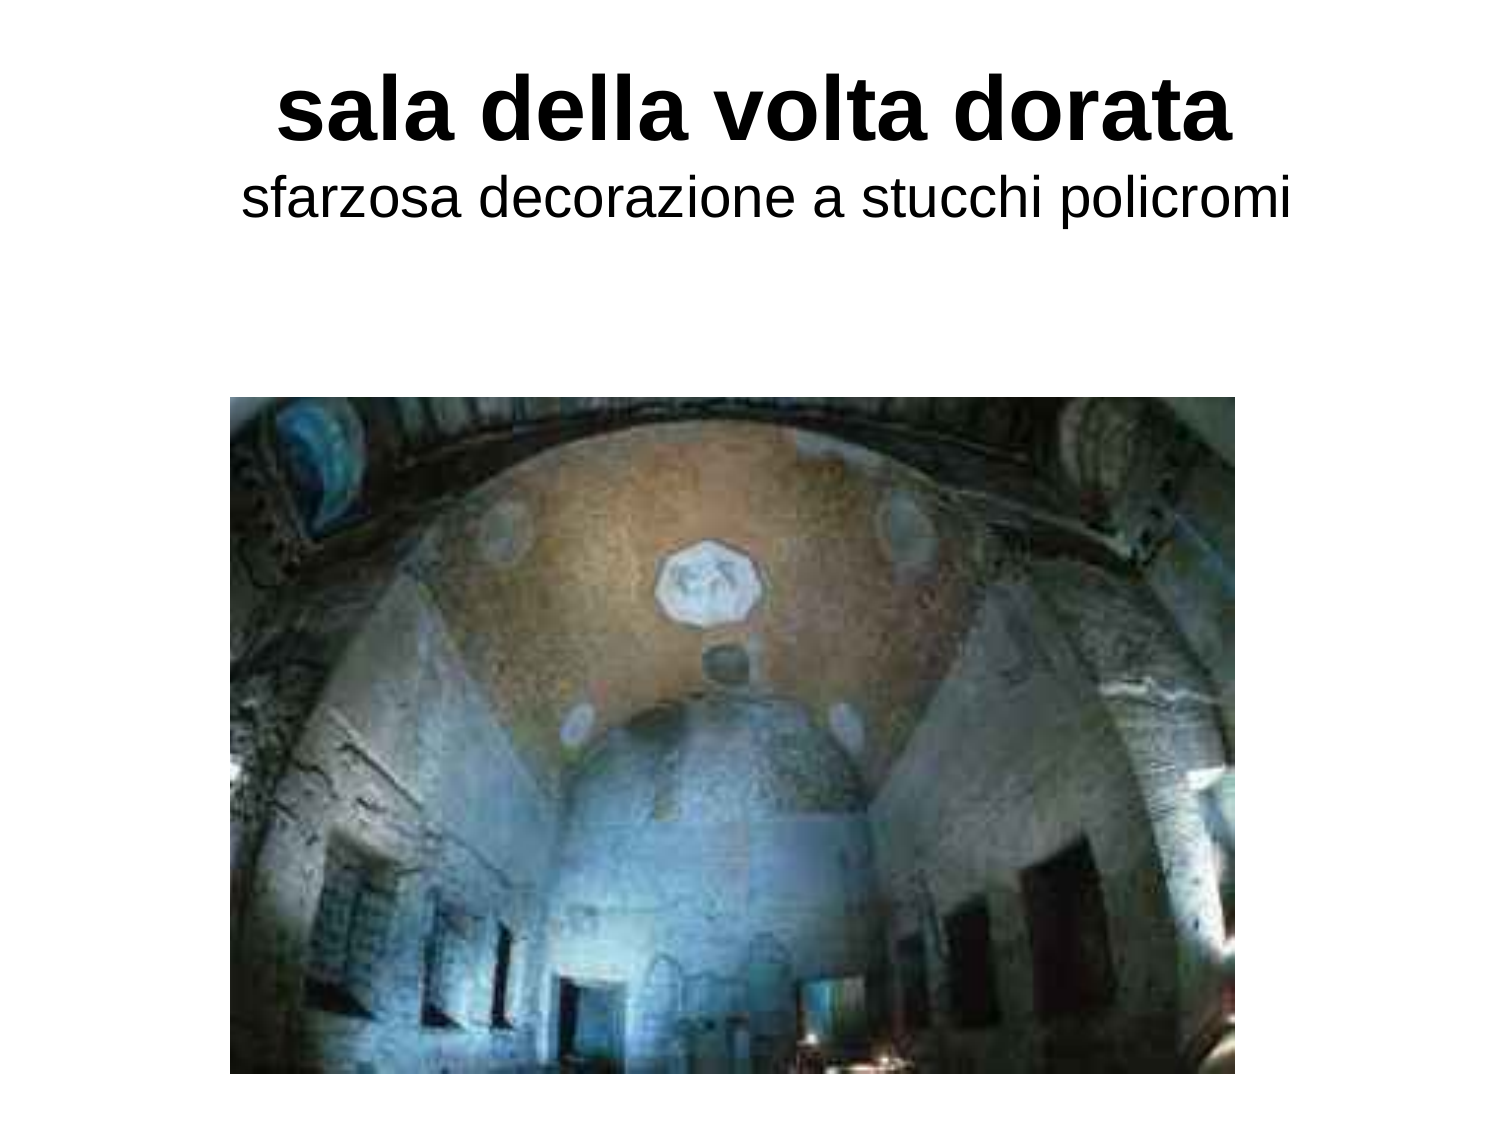

# sala della volta dorata sfarzosa decorazione a stucchi policromi